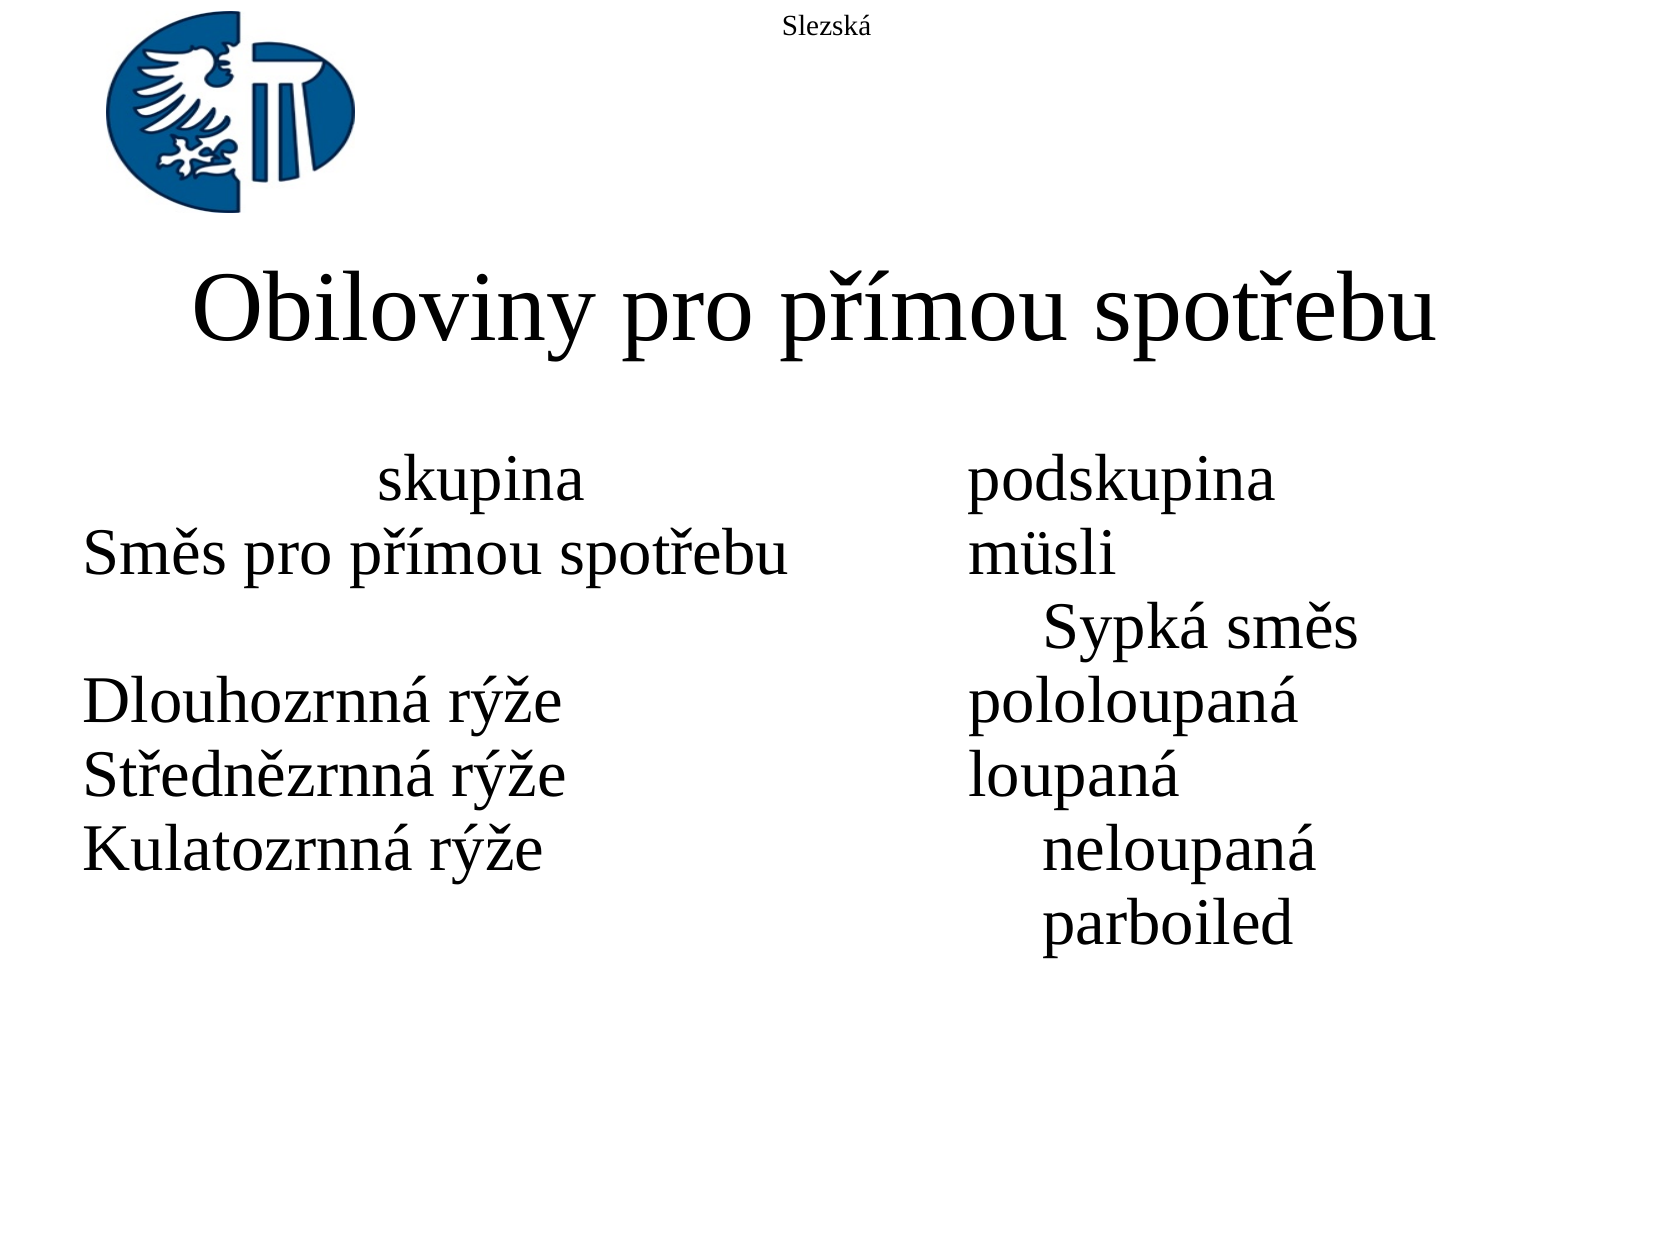

ahoj
Obiloviny pro přímou spotřebu
# skupina						podskupina
Směs pro přímou spotřebu			müsli
													Sypká směs
Dlouhozrnná rýže						pololoupaná
Střednězrnná rýže						loupaná
Kulatozrnná rýže							neloupaná
													parboiled